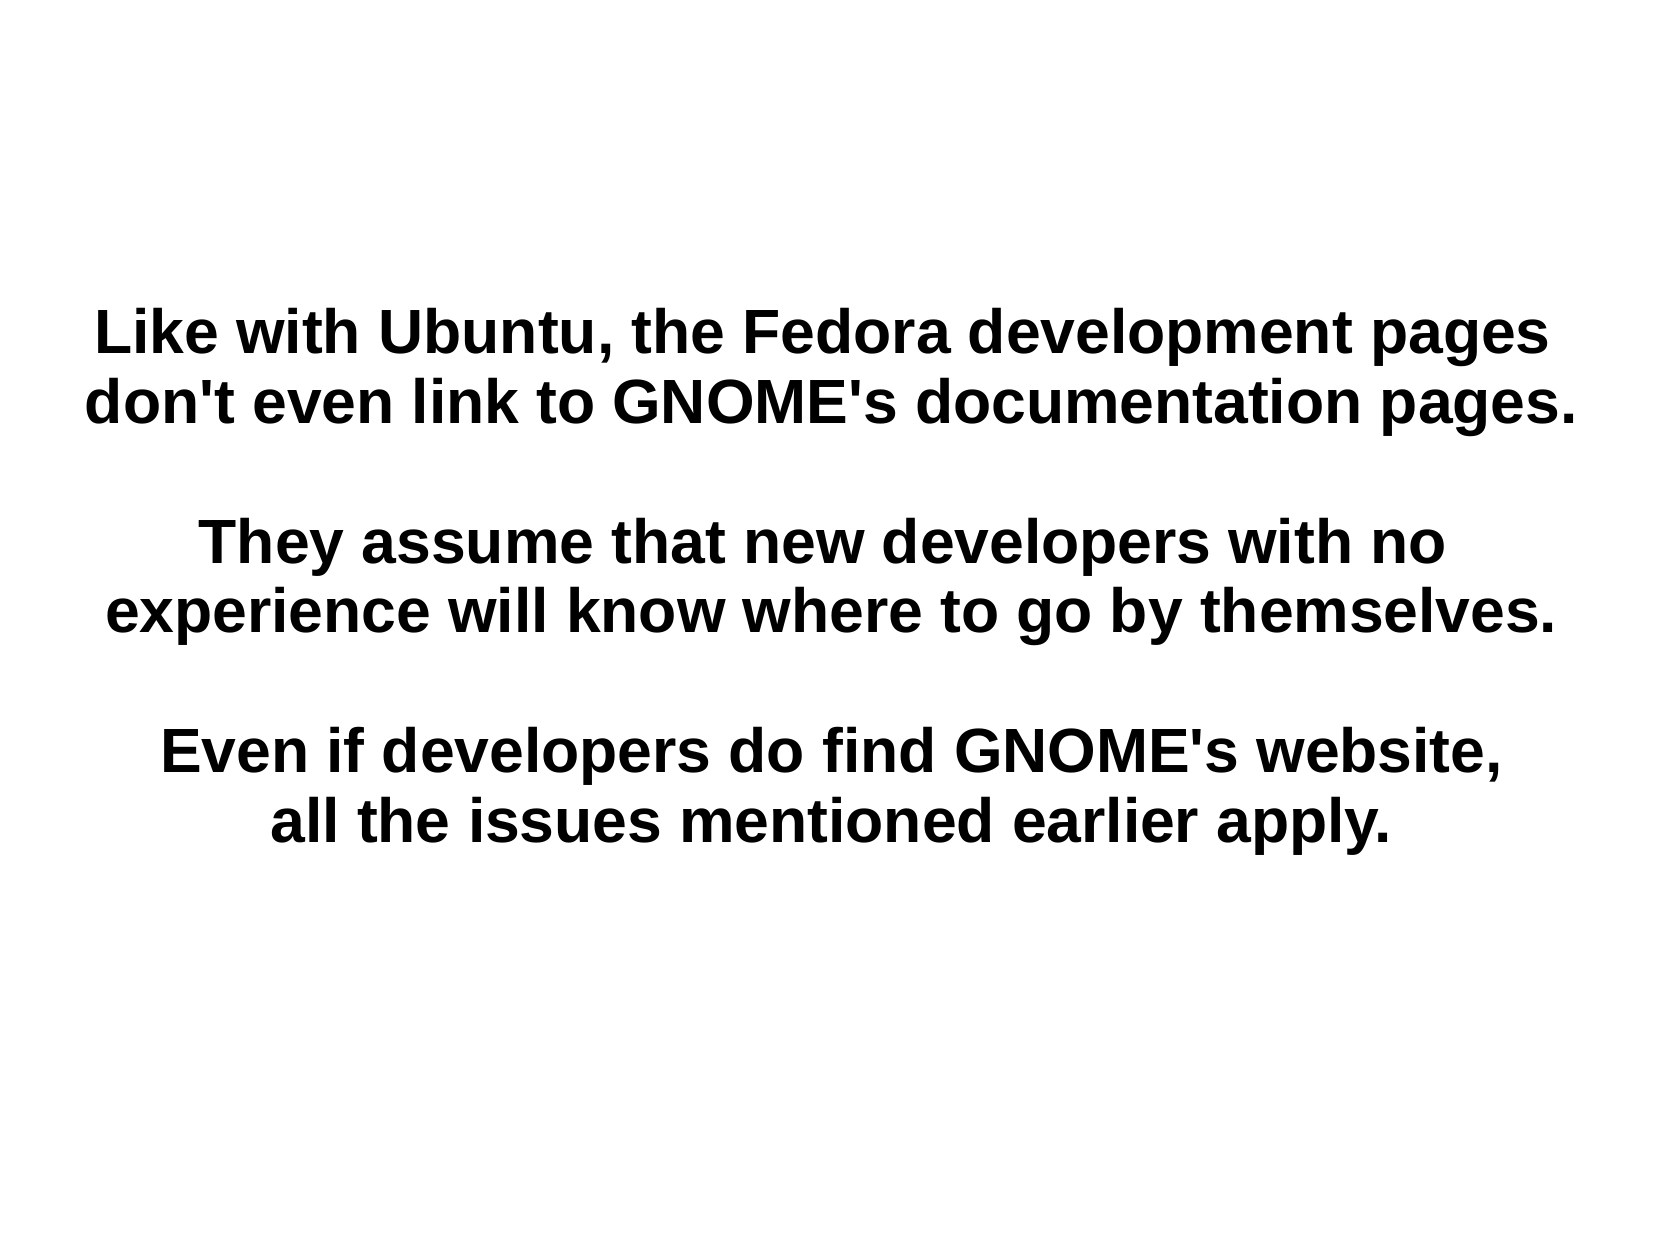

Like with Ubuntu, the Fedora development pages
don't even link to GNOME's documentation pages.
They assume that new developers with no
experience will know where to go by themselves.
Even if developers do find GNOME's website,
all the issues mentioned earlier apply.